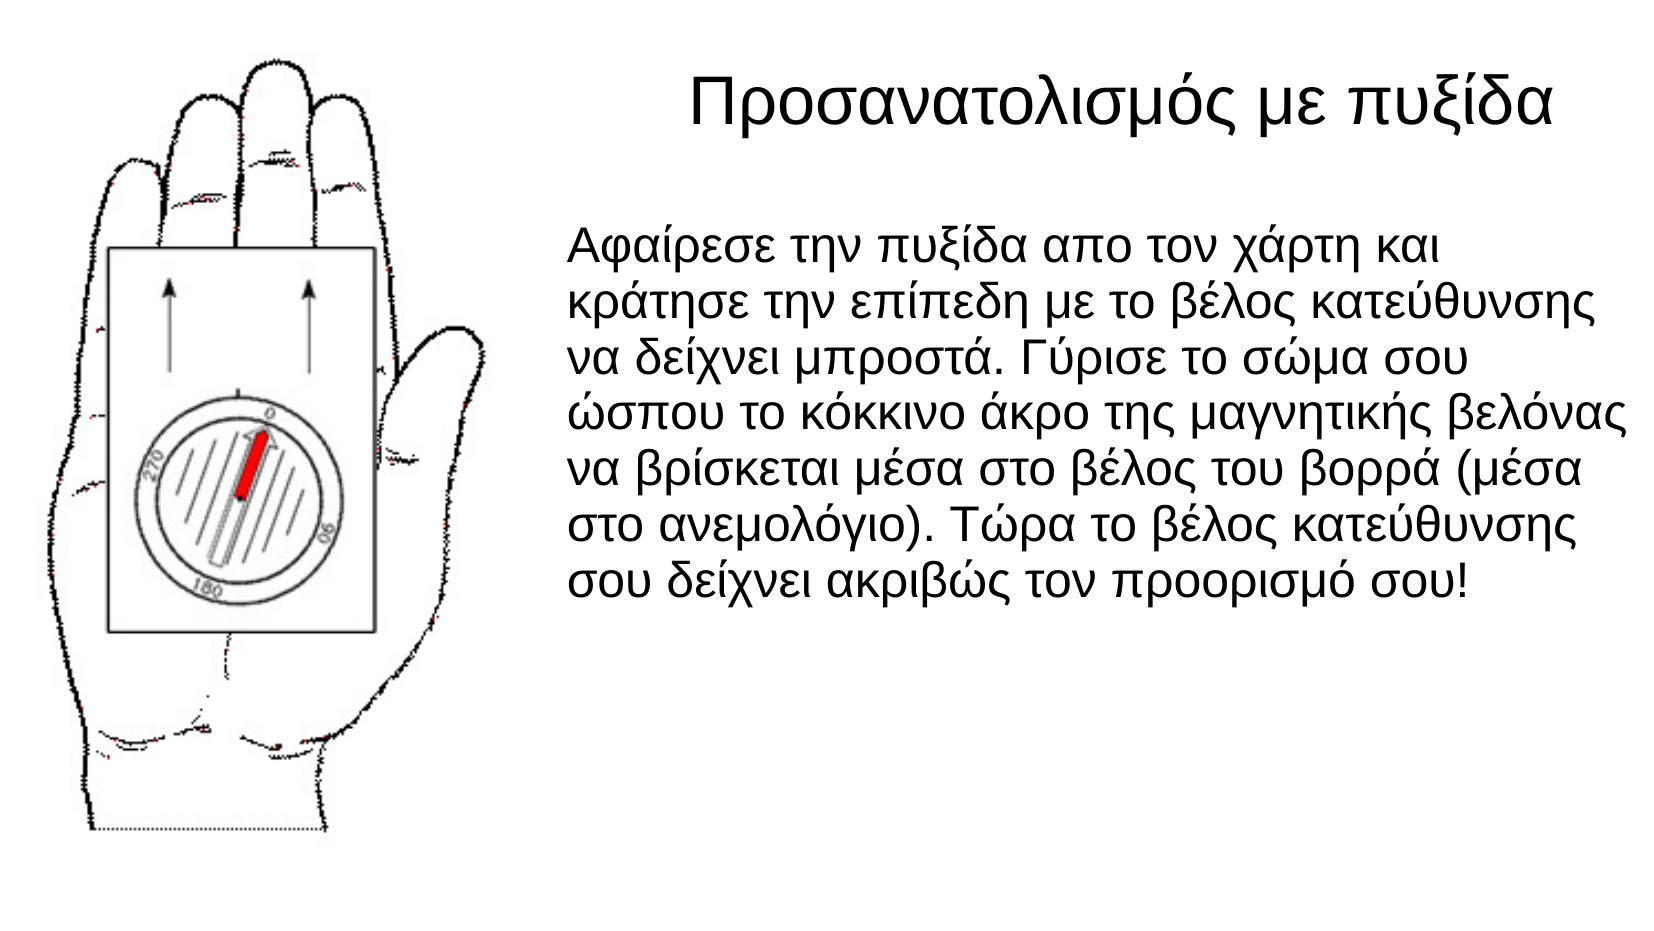

Προσανατολισμός με πυξίδα
# Αφαίρεσε την πυξίδα απο τον χάρτη και κράτησε την επίπεδη με το βέλος κατεύθυνσης να δείχνει μπροστά. Γύρισε το σώμα σου ώσπου το κόκκινο άκρο της μαγνητικής βελόνας να βρίσκεται μέσα στο βέλος του βορρά (μέσα στο ανεμολόγιο). Τώρα το βέλος κατεύθυνσης σου δείχνει ακριβώς τον προορισμό σου!